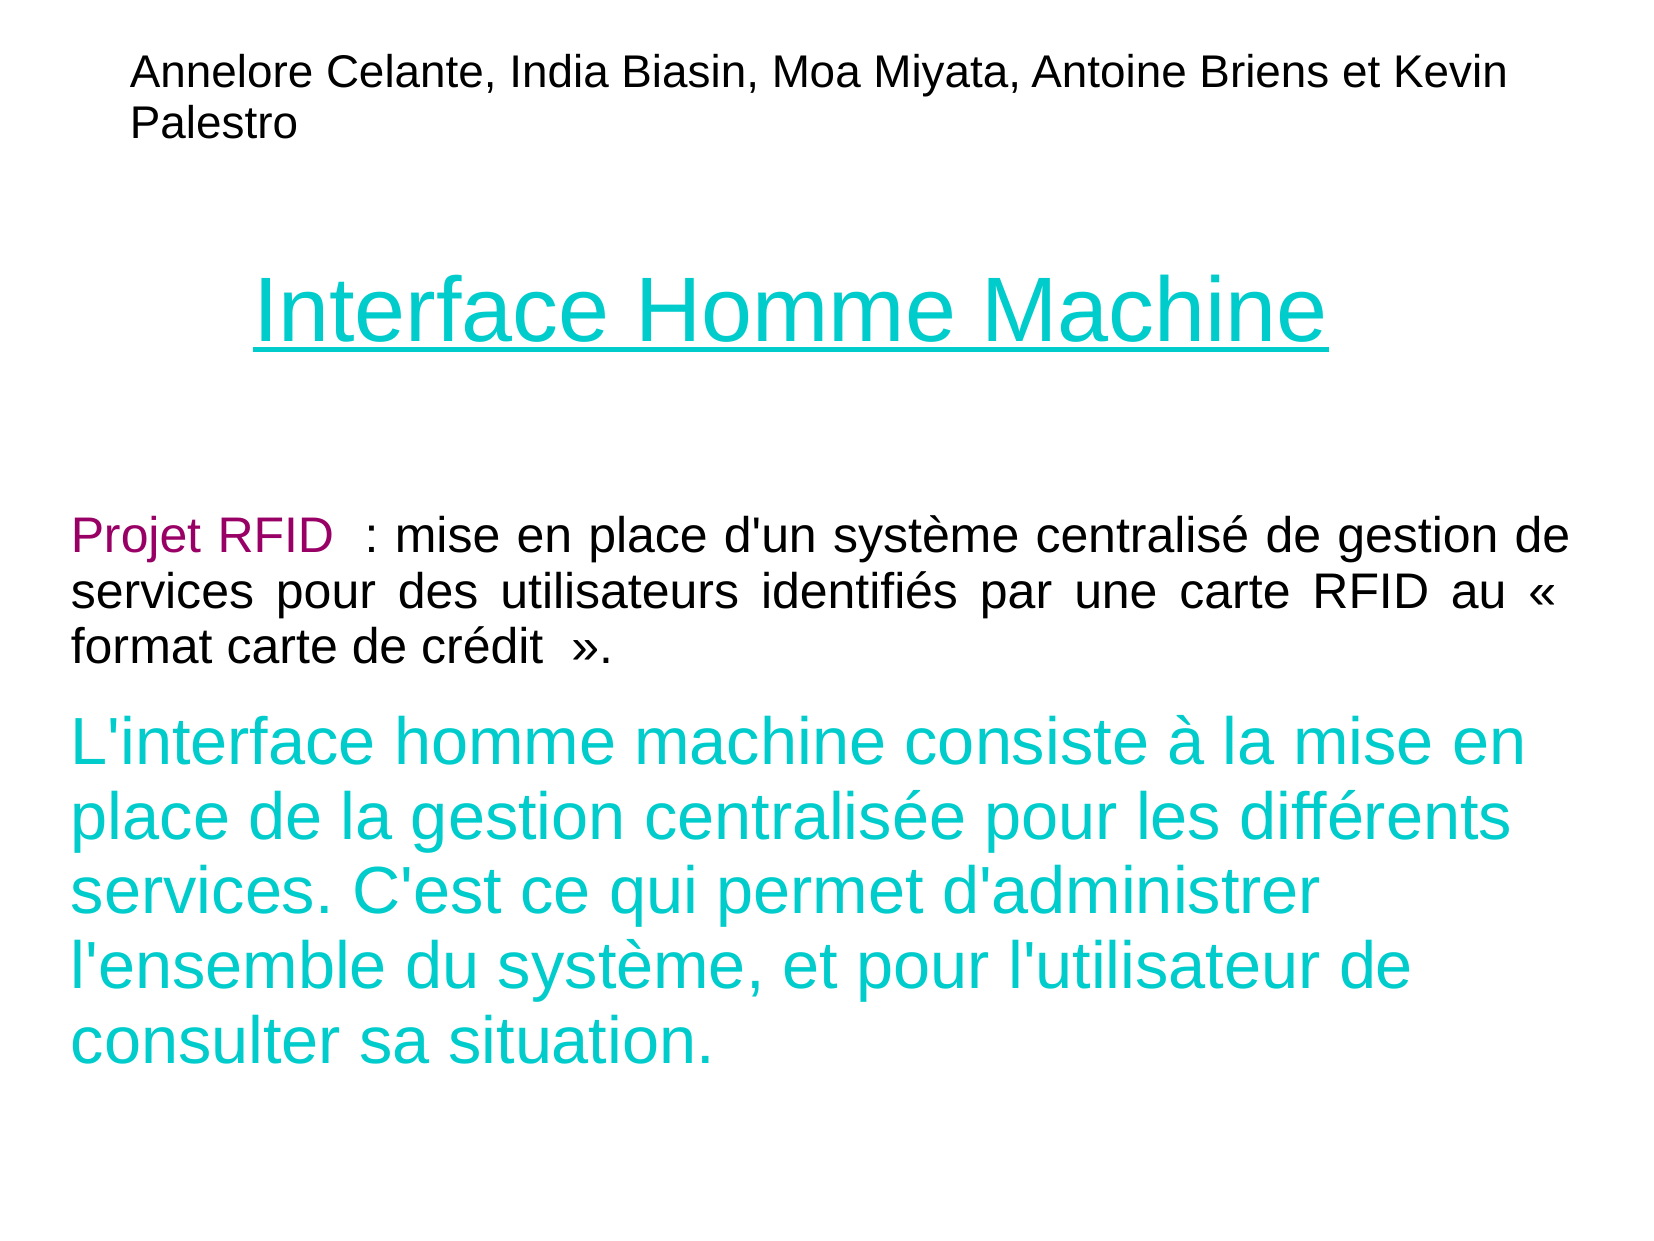

Annelore Celante, India Biasin, Moa Miyata, Antoine Briens et Kevin Palestro
# Interface Homme Machine
Projet RFID  : mise en place d'un système centralisé de gestion de services pour des utilisateurs identifiés par une carte RFID au «  format carte de crédit  ».
L'interface homme machine consiste à la mise en place de la gestion centralisée pour les différents services. C'est ce qui permet d'administrer l'ensemble du système, et pour l'utilisateur de consulter sa situation.